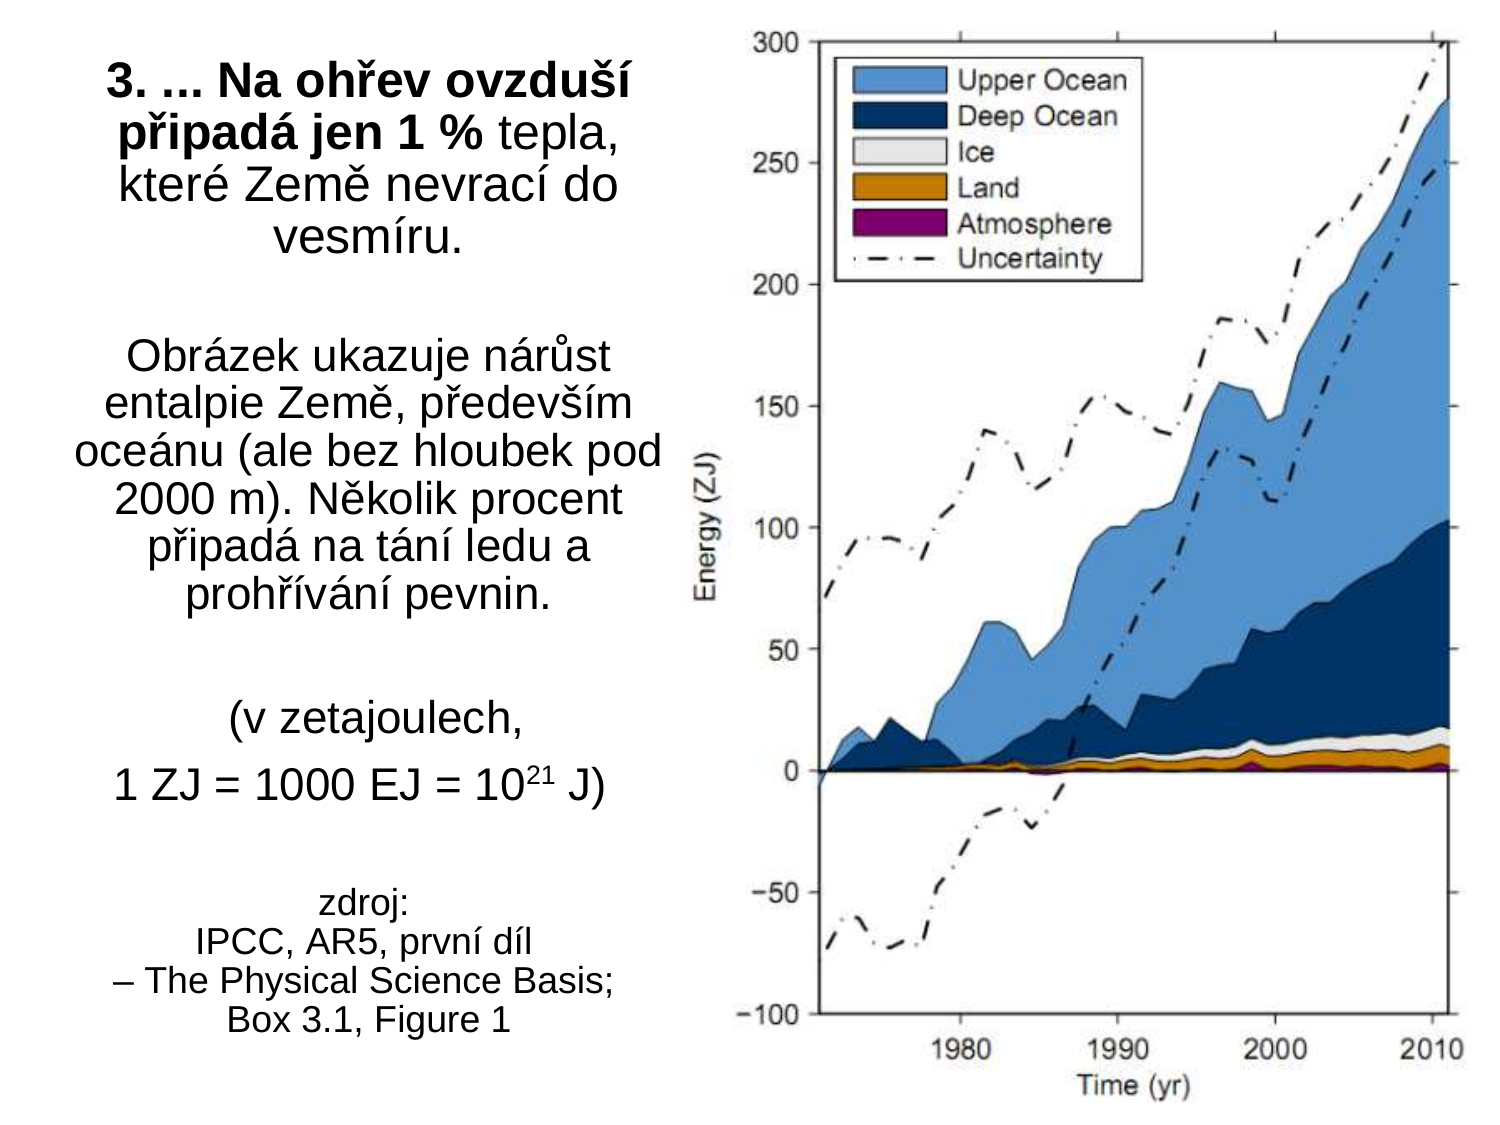

# 3. ... Na ohřev ovzduší připadá jen 1 % tepla, které Země nevrací do vesmíru. Obrázek ukazuje nárůst entalpie Země, především oceánu (ale bez hloubek pod 2000 m). Několik procent připadá na tání ledu a prohřívání pevnin. (v zetajoulech, 1 ZJ = 1000 EJ = 1021 J) zdroj: IPCC, AR5, první díl – The Physical Science Basis; Box 3.1, Figure 1